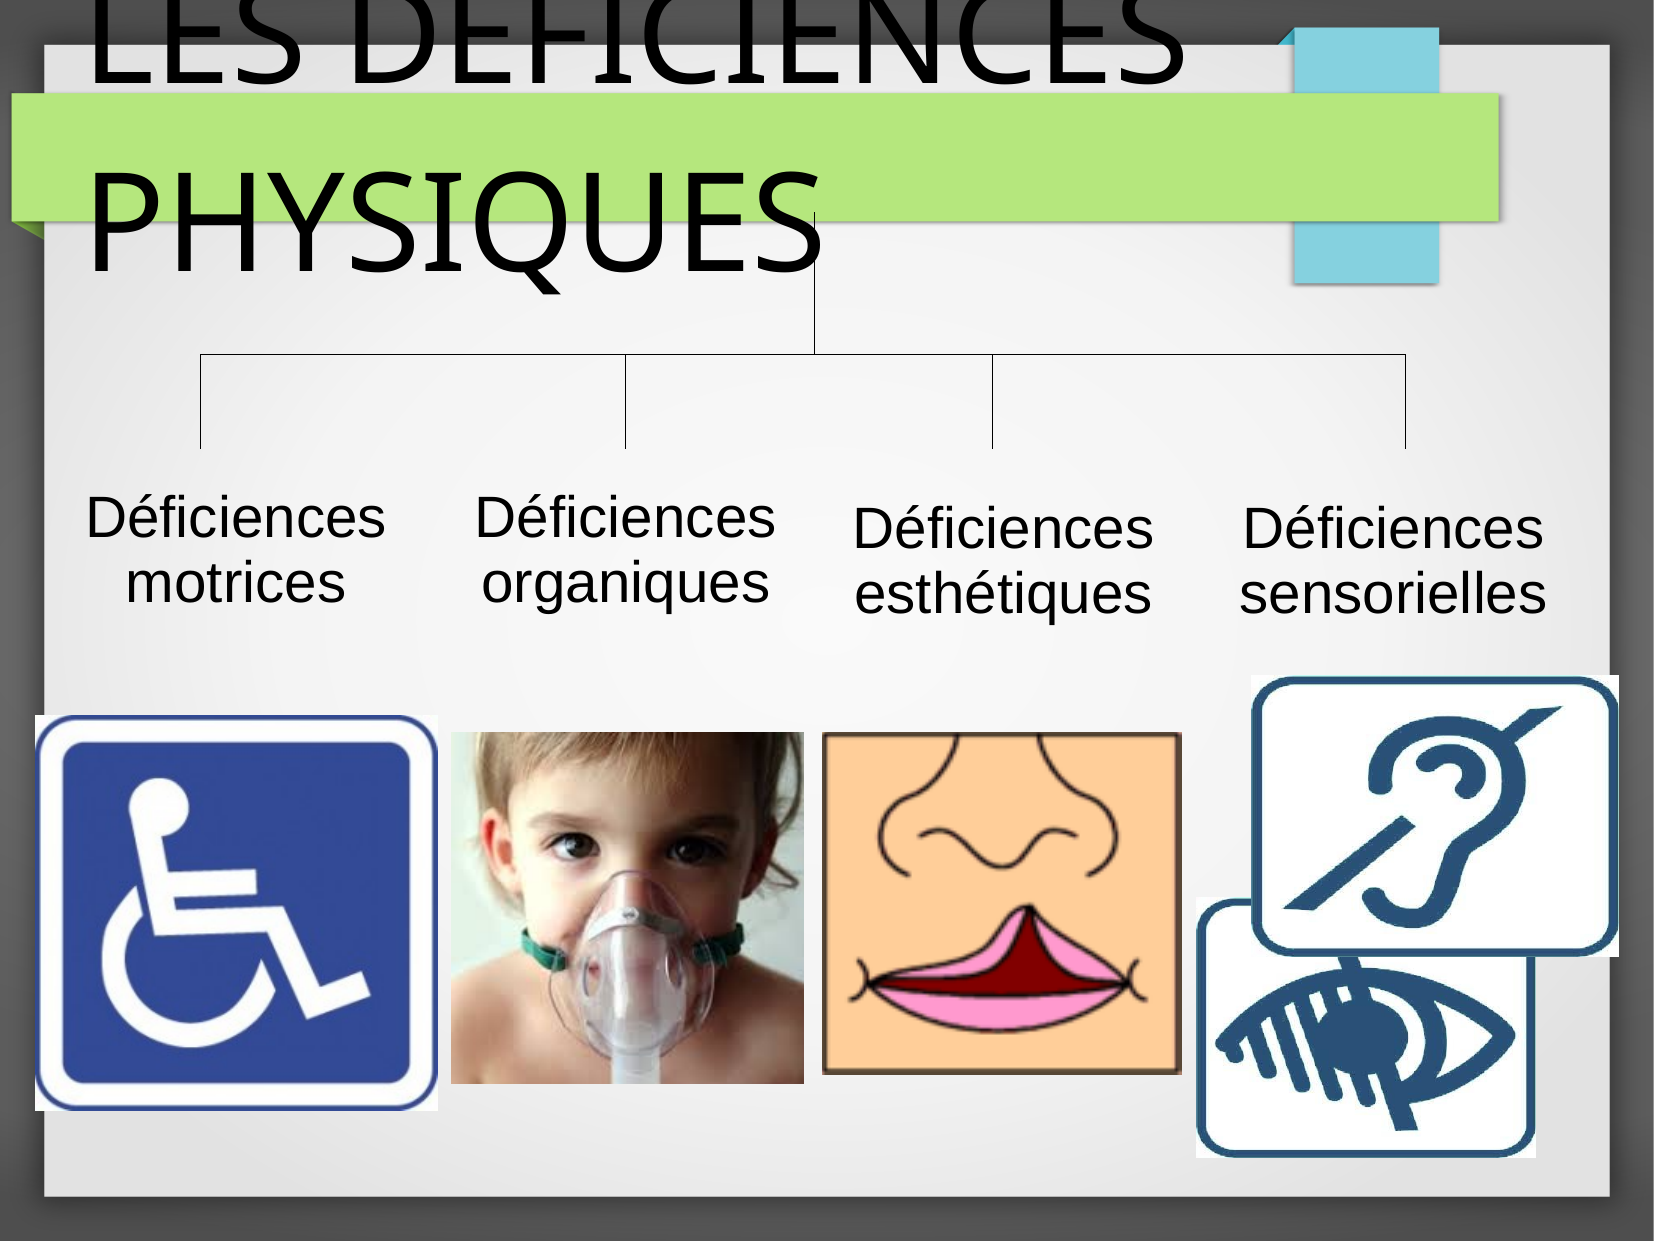

# LES DÉFICIENCES PHYSIQUES
Déficiences motrices
Déficiences organiques
Déficiences esthétiques
Déficiences sensorielles